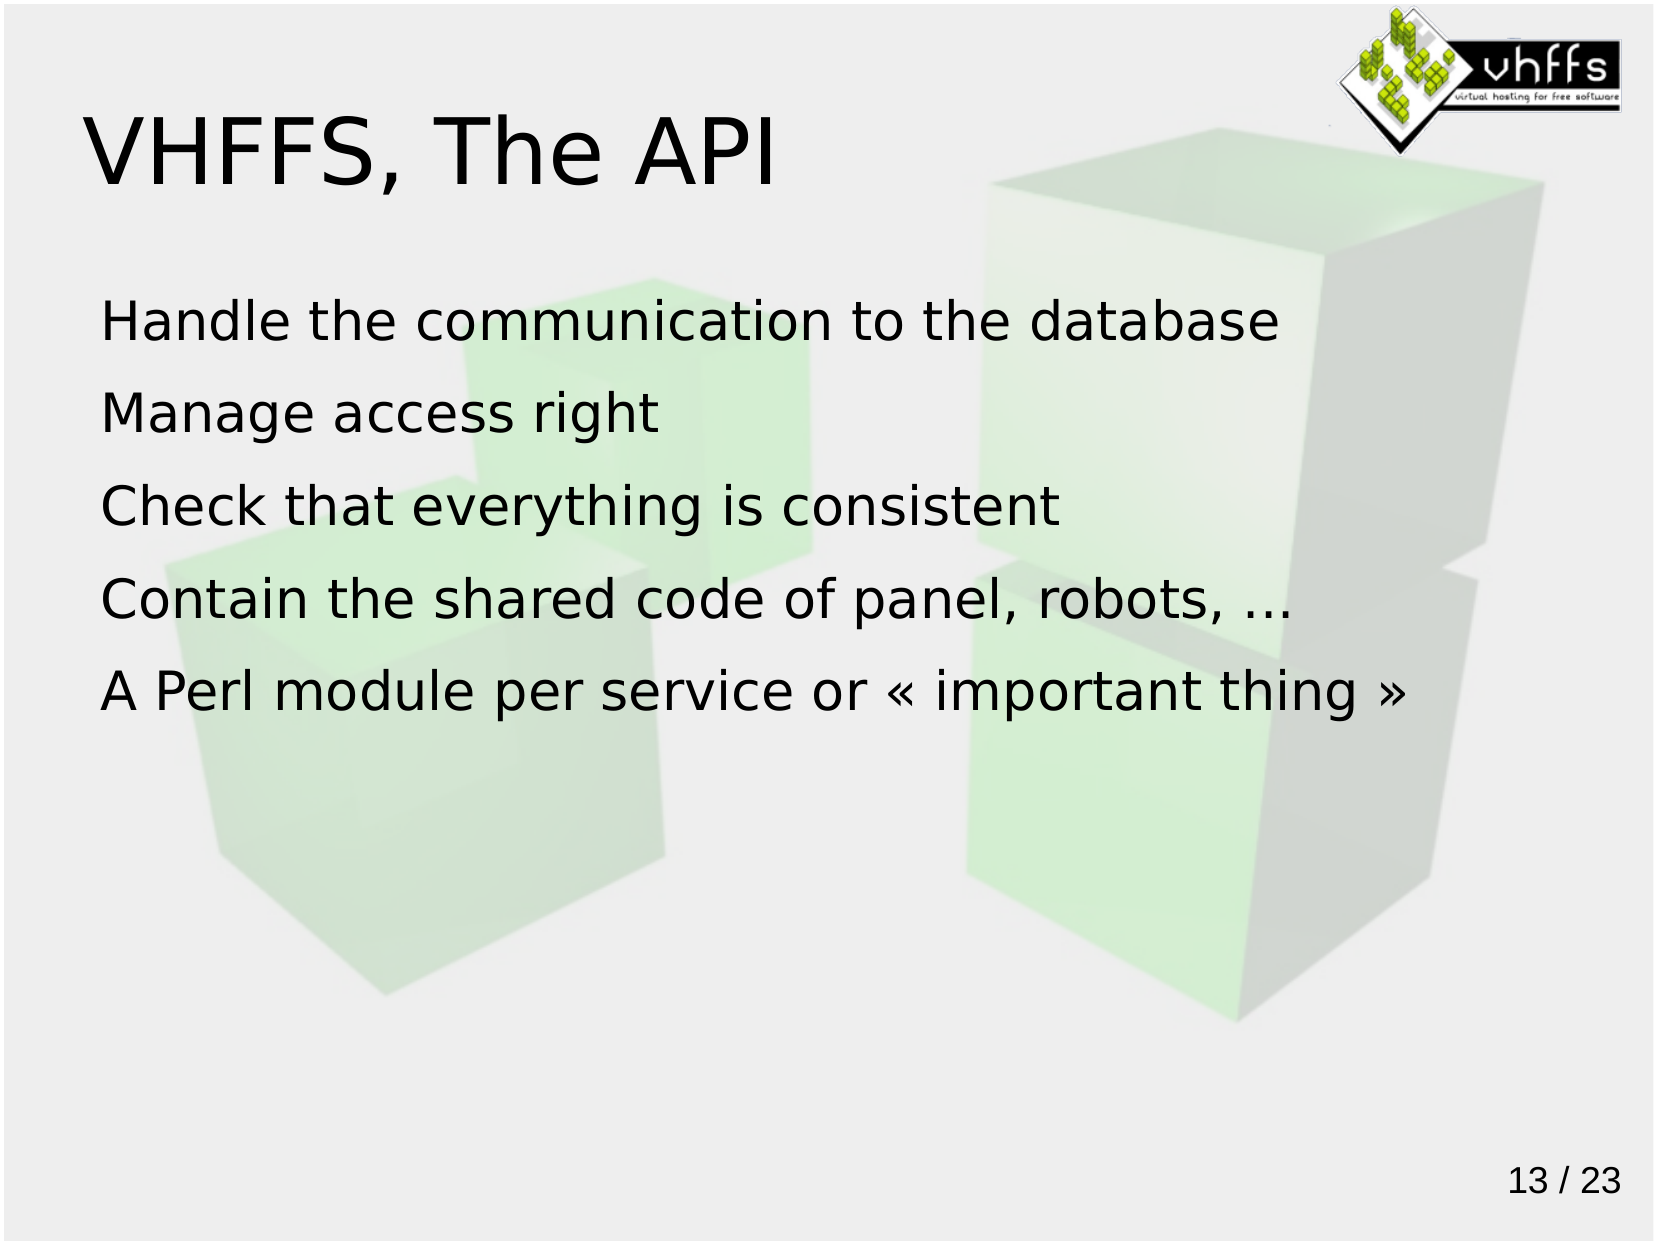

# VHFFS, The API
Handle the communication to the database
Manage access right
Check that everything is consistent
Contain the shared code of panel, robots, ...
A Perl module per service or « important thing »